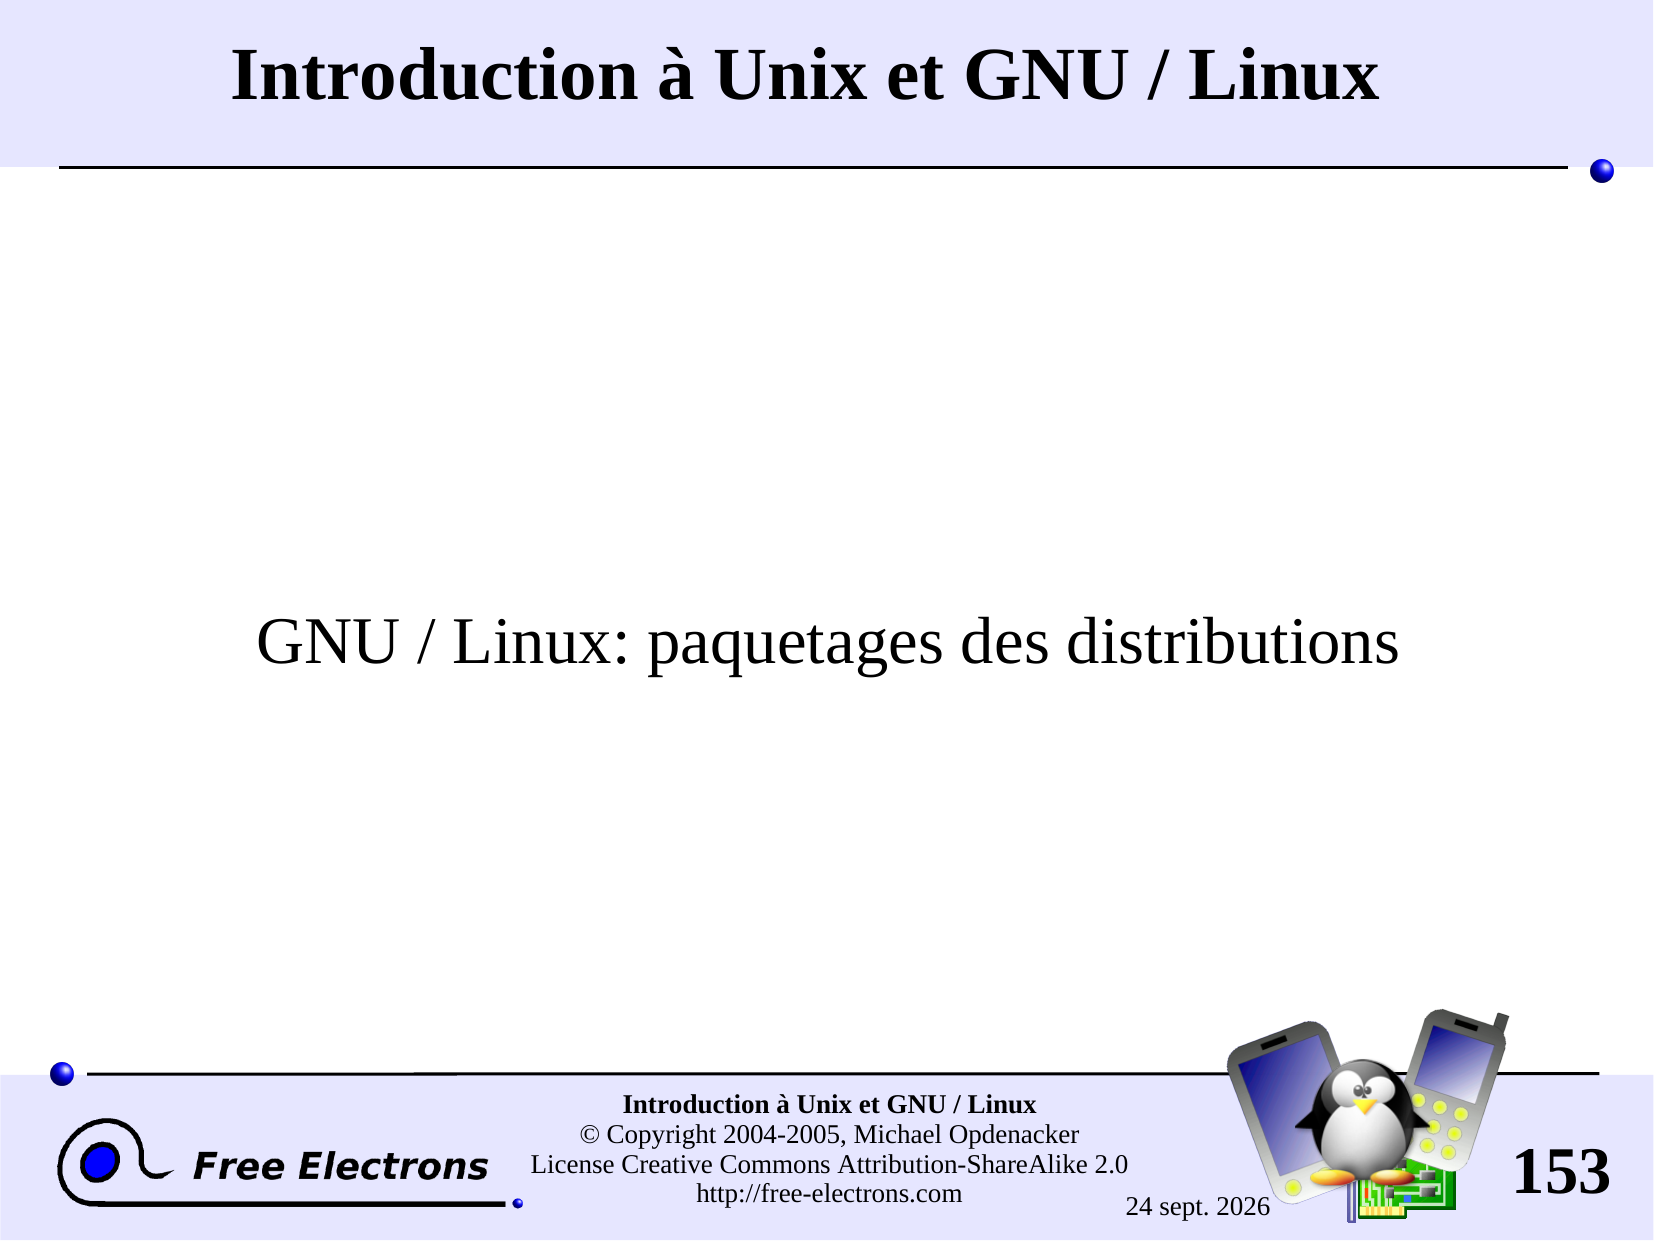

# Introduction à Unix et GNU / Linux
GNU / Linux: paquetages des distributions